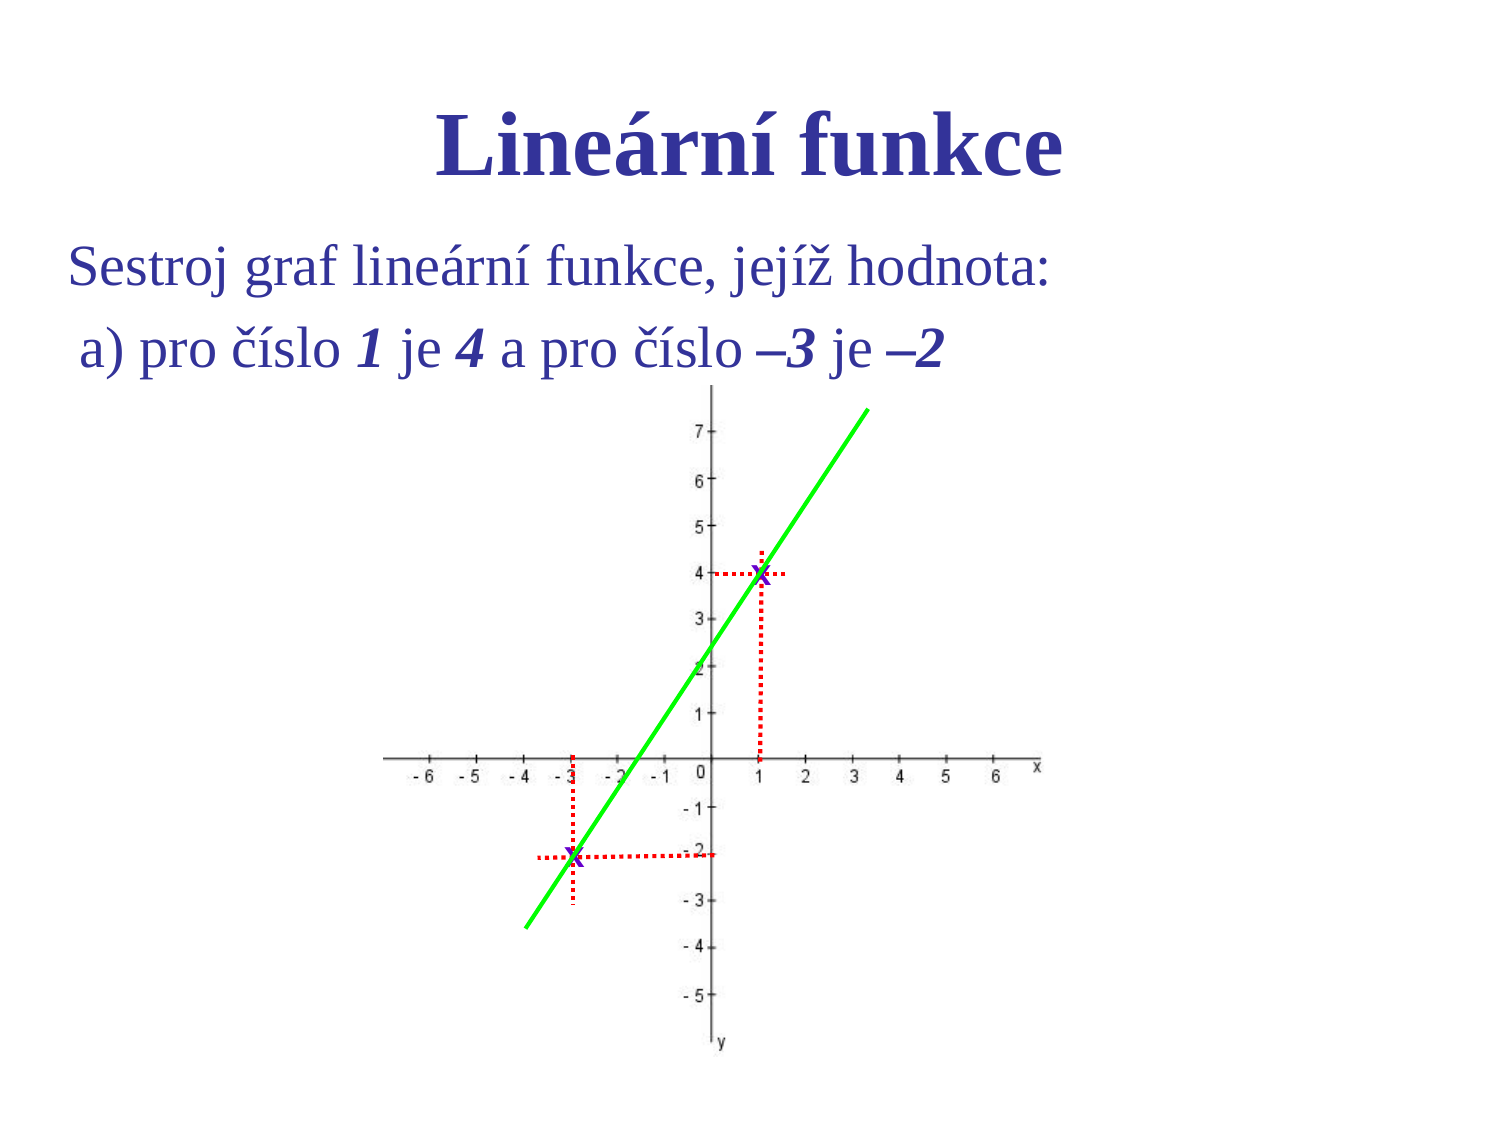

Lineární funkce
Sestroj graf lineární funkce, jejíž hodnota:
a) pro číslo 1 je 4 a pro číslo –3 je –2
x
x